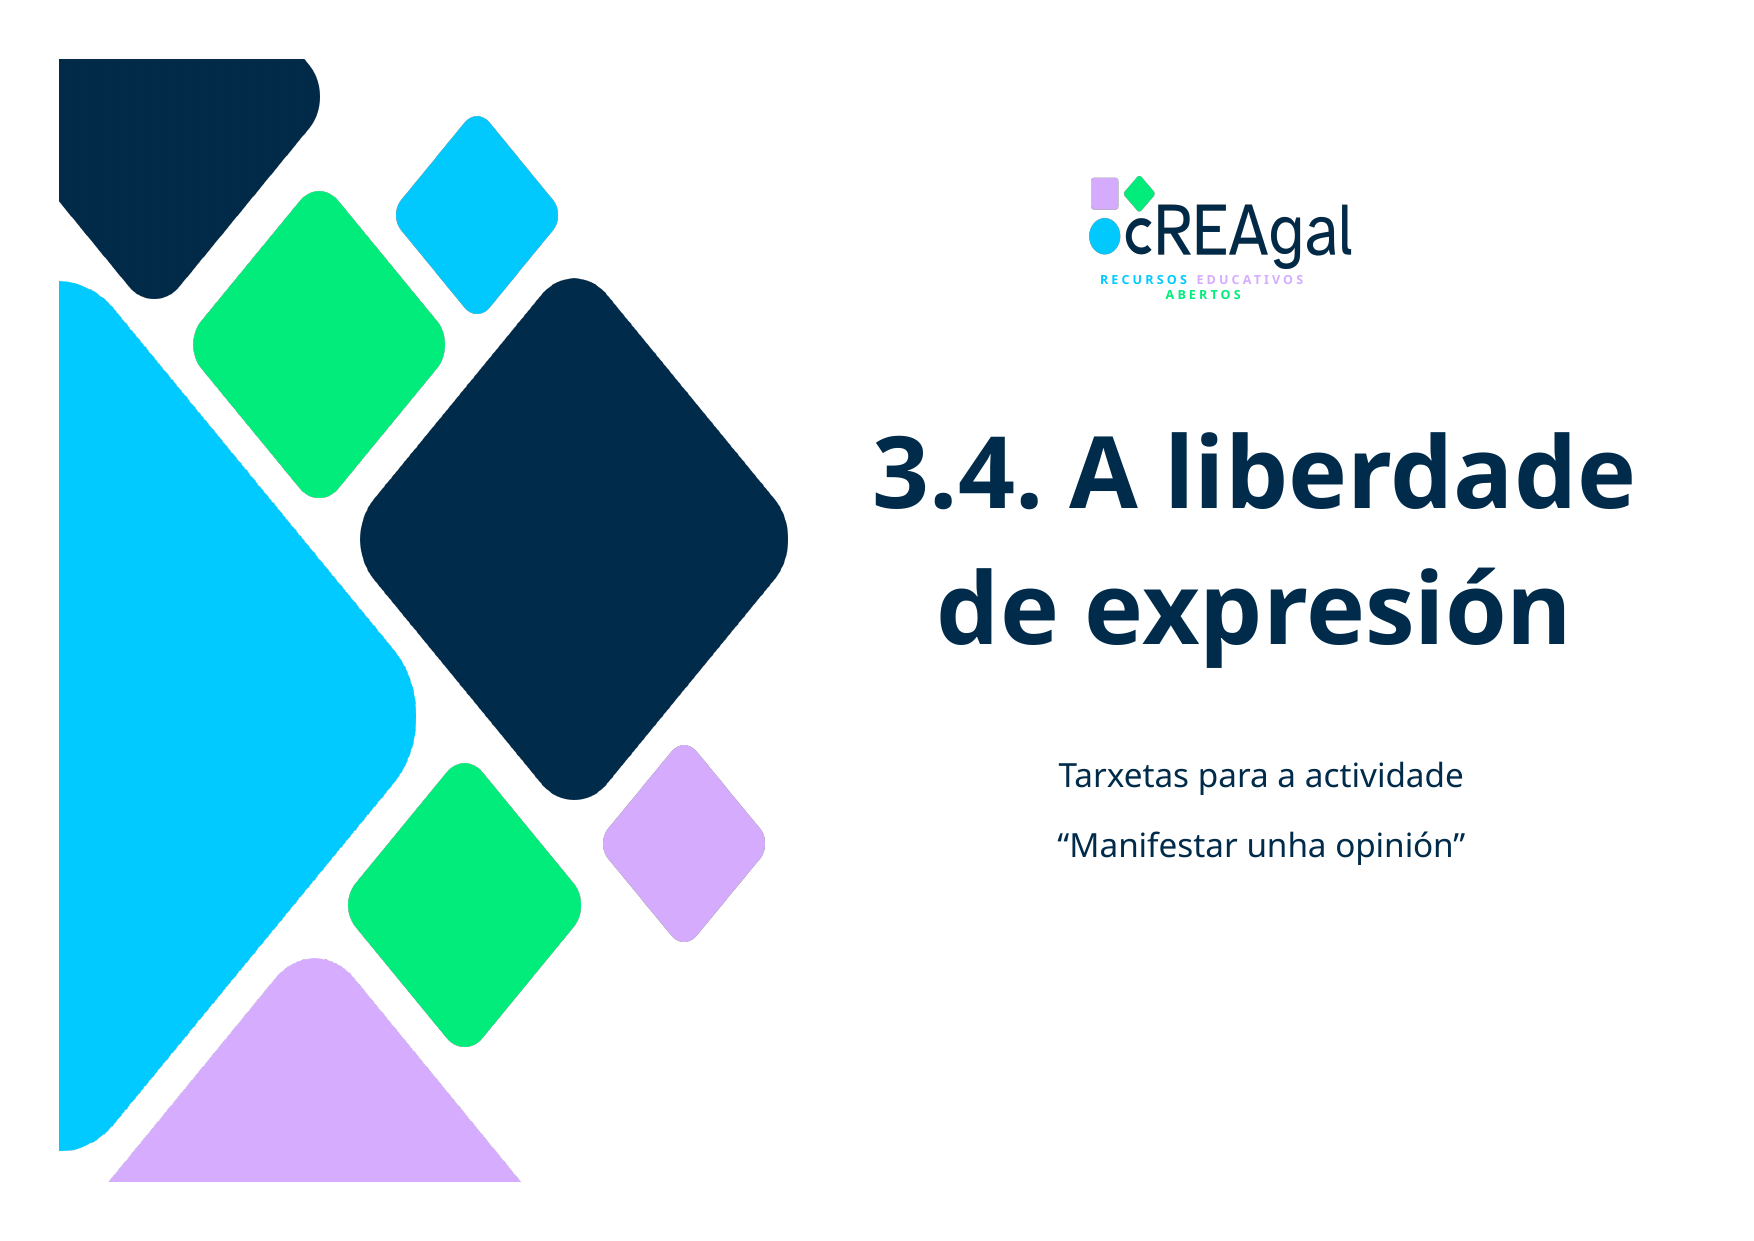

# 3.4. A liberdade de expresión
Tarxetas para a actividade
“Manifestar unha opinión”